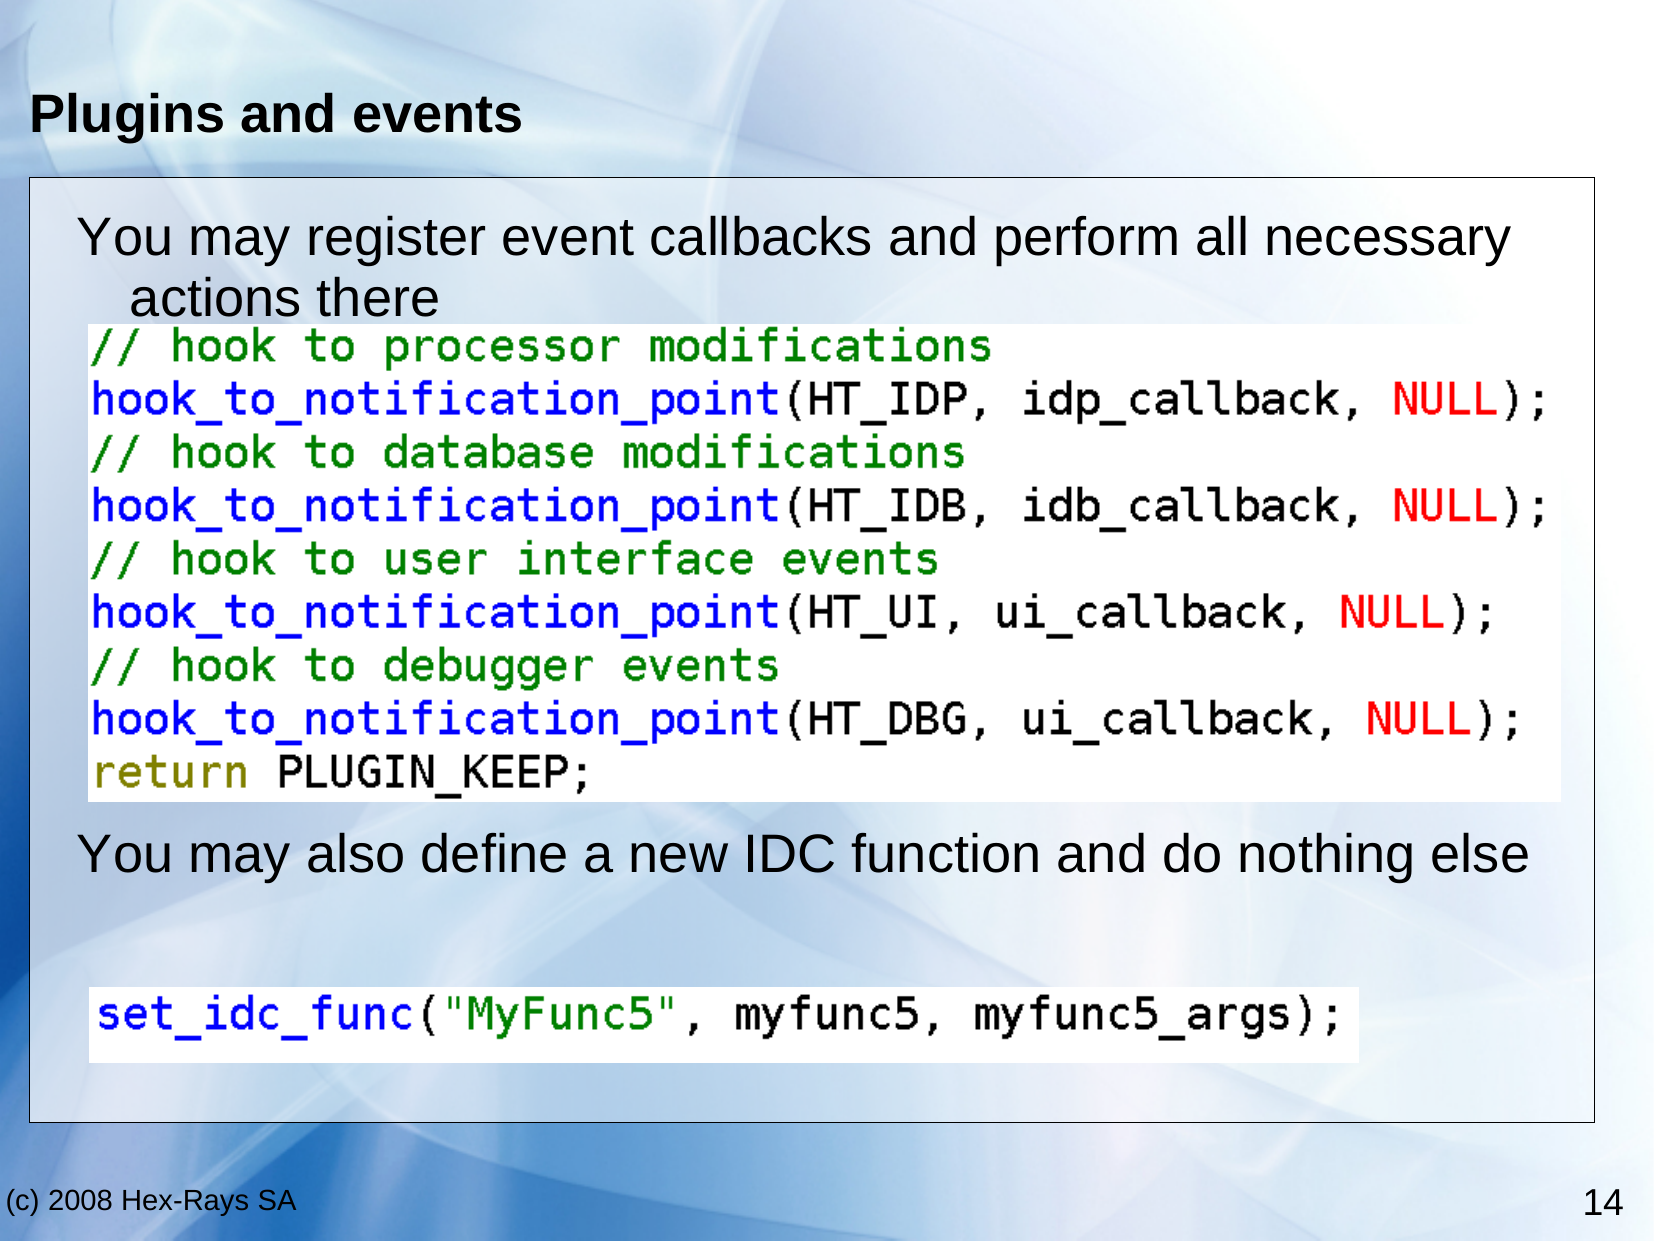

# Plugins and events
You may register event callbacks and perform all necessary actions there
You may also define a new IDC function and do nothing else
14
(c) 2008 Hex-Rays SA